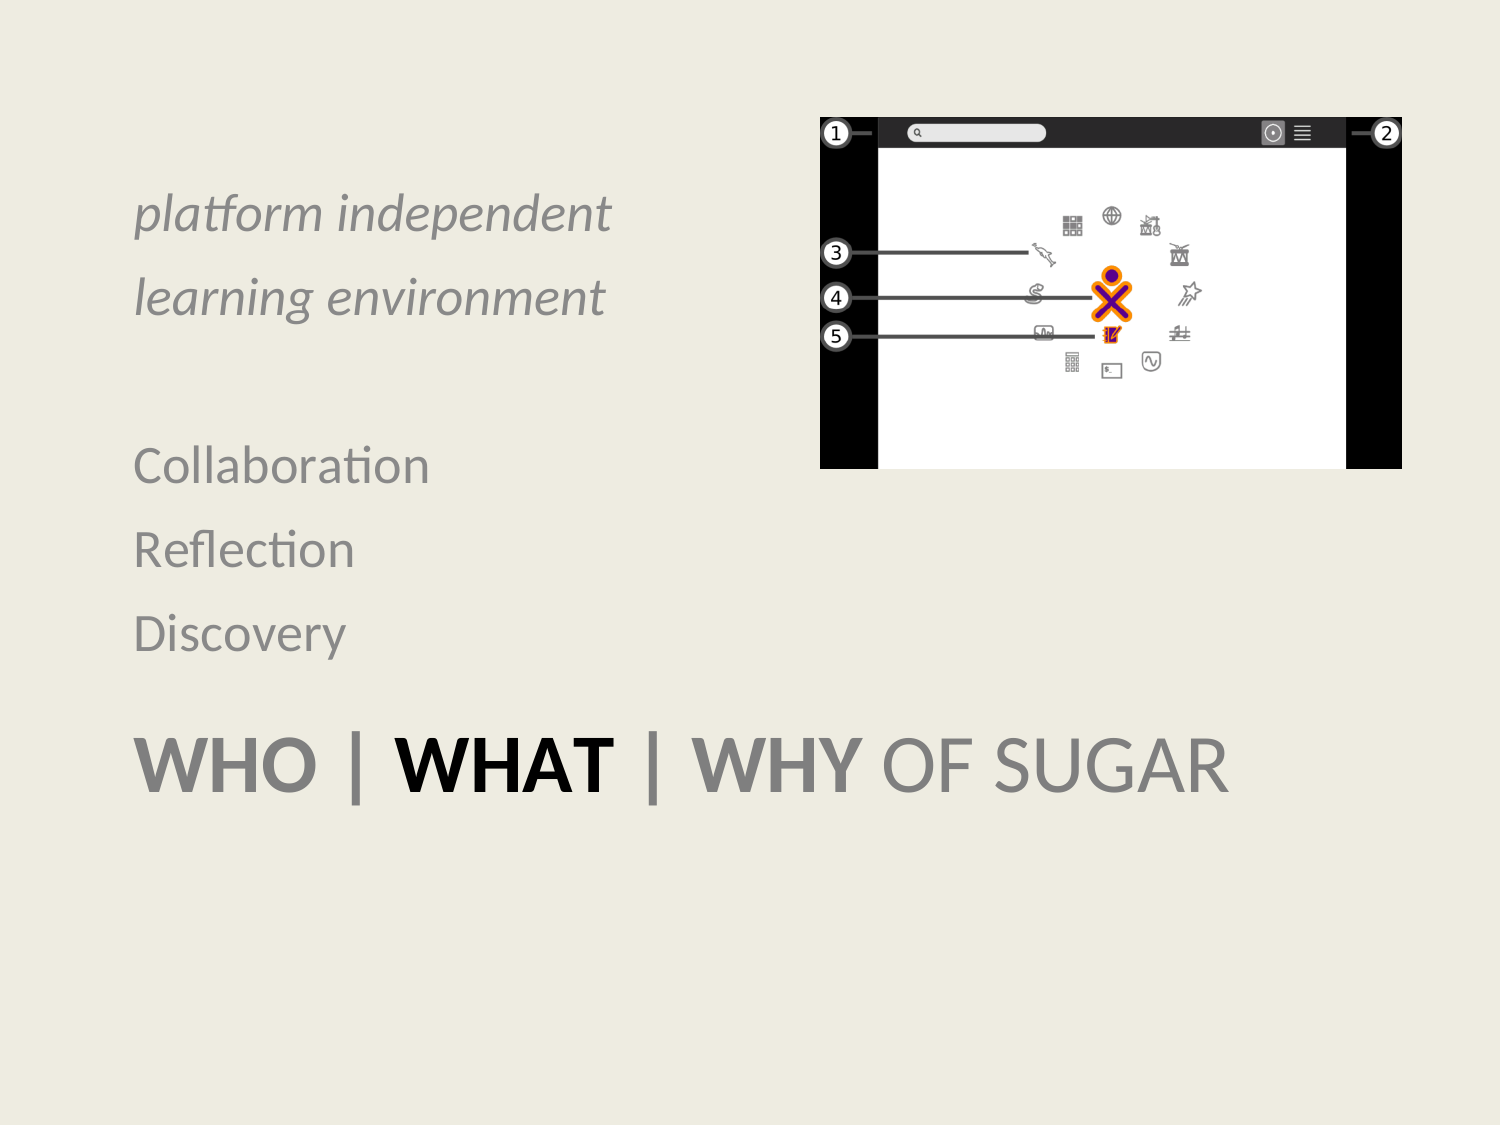

platform independent
learning environment
Collaboration
Reflection
Discovery
# WHO | WHAT | WHY OF SUGAR